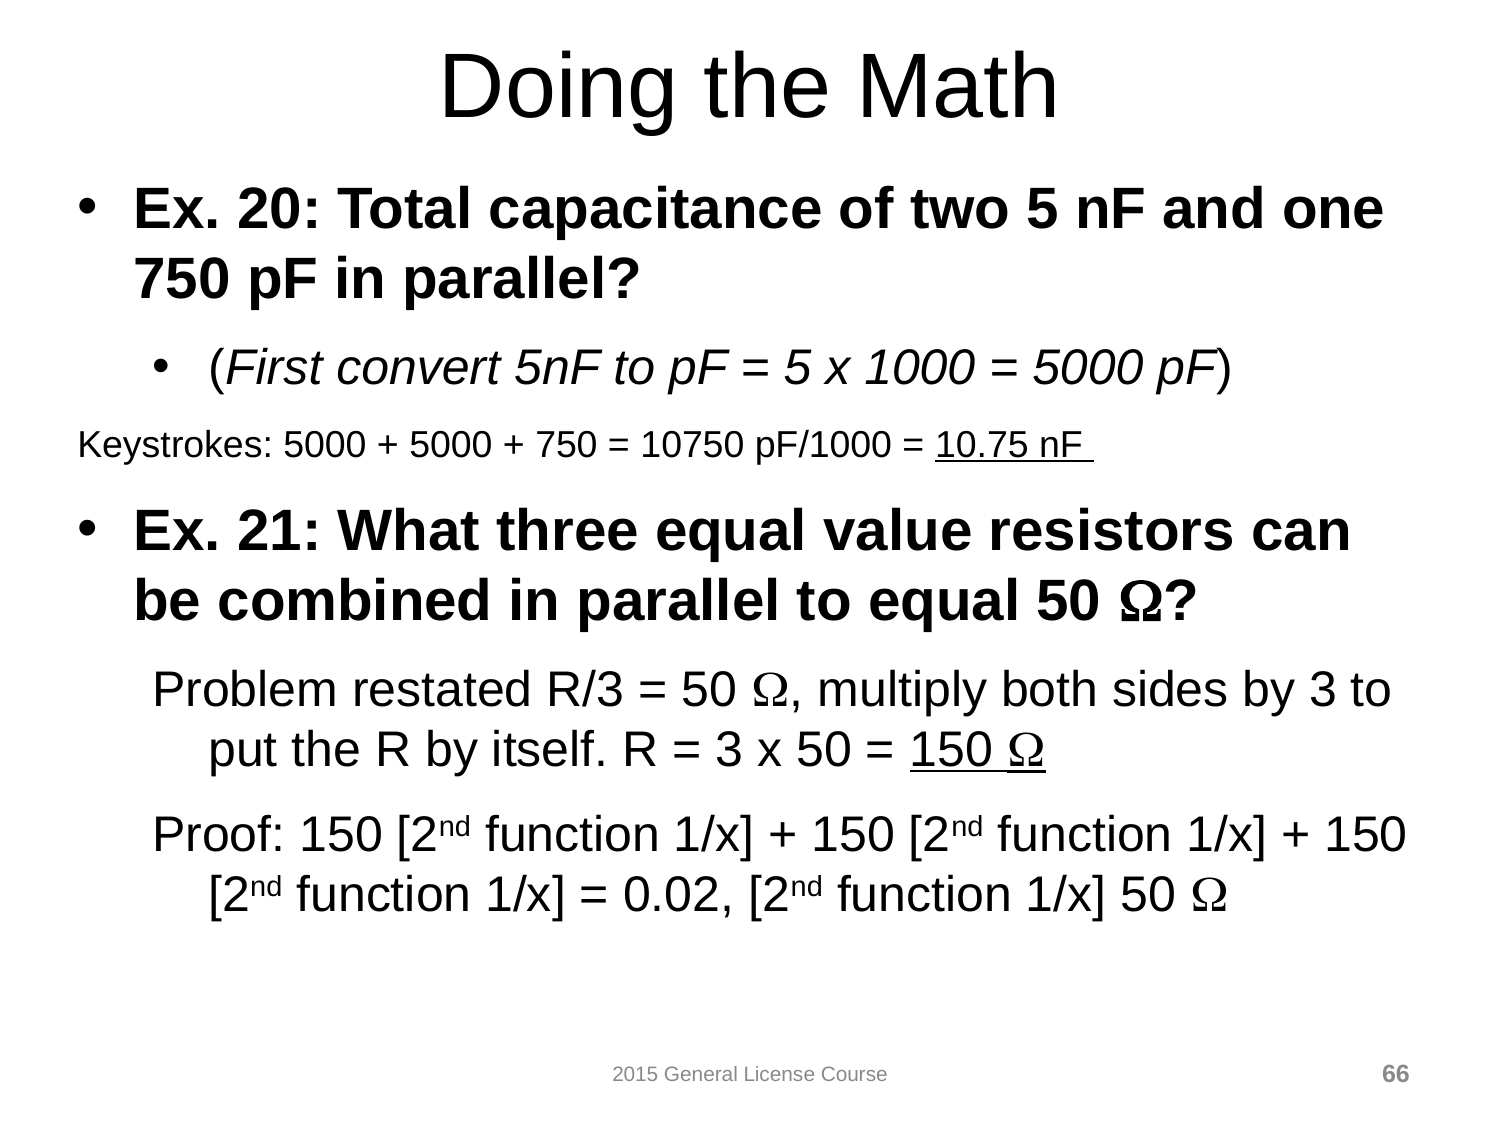

Doing the Math
Ex. 20: Total capacitance of two 5 nF and one 750 pF in parallel?
(First convert 5nF to pF = 5 x 1000 = 5000 pF)
Keystrokes: 5000 + 5000 + 750 = 10750 pF/1000 = 10.75 nF
Ex. 21: What three equal value resistors can be combined in parallel to equal 50 ?
Problem restated R/3 = 50 , multiply both sides by 3 to put the R by itself. R = 3 x 50 = 150 
Proof: 150 [2nd function 1/x] + 150 [2nd function 1/x] + 150 [2nd function 1/x] = 0.02, [2nd function 1/x] 50 
2015 General License Course